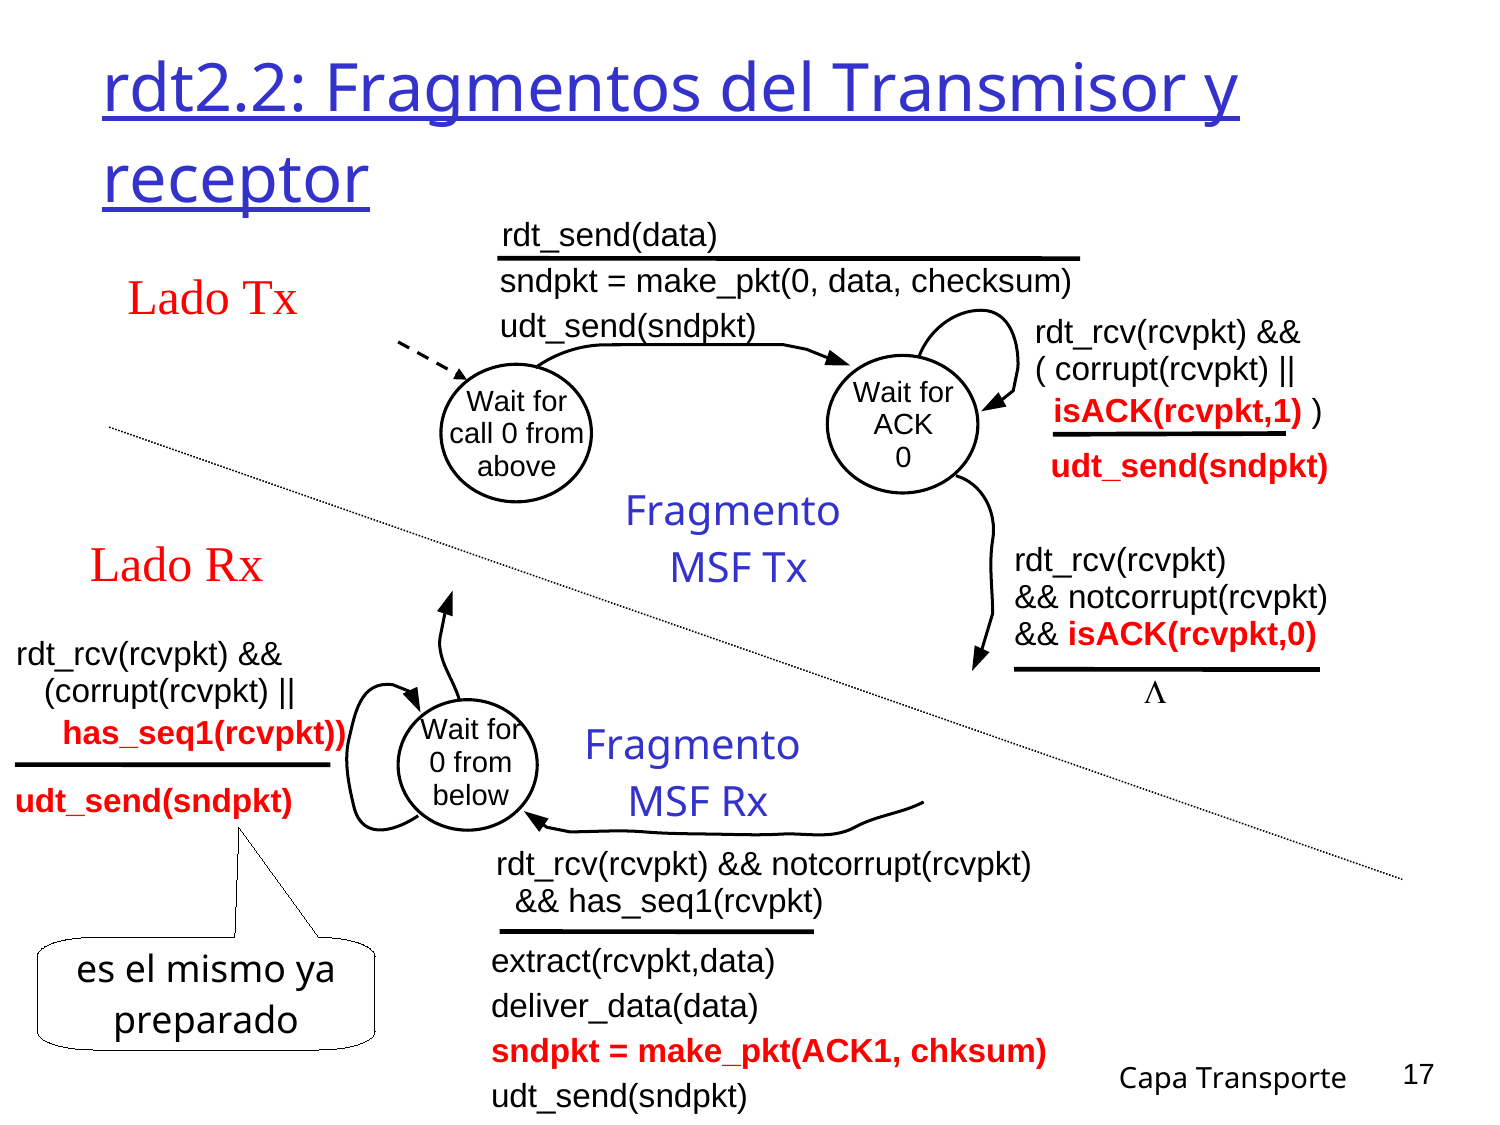

# rdt2.2: Fragmentos del Transmisor y receptor
rdt_send(data)‏
sndpkt = make_pkt(0, data, checksum)‏
udt_send(sndpkt)‏
Lado Tx
rdt_rcv(rcvpkt) &&
( corrupt(rcvpkt) ||
 isACK(rcvpkt,1) )‏
Wait for ACK
0
Wait for call 0 from above
udt_send(sndpkt)‏
Fragmento
MSF Tx
Lado Rx
rdt_rcv(rcvpkt)
&& notcorrupt(rcvpkt)
&& isACK(rcvpkt,0)
rdt_rcv(rcvpkt) &&
 (corrupt(rcvpkt) ||
 has_seq1(rcvpkt))‏

Wait for
0 from below
Fragmento
MSF Rx
udt_send(sndpkt)‏
rdt_rcv(rcvpkt) && notcorrupt(rcvpkt)
 && has_seq1(rcvpkt)
extract(rcvpkt,data)‏
deliver_data(data)‏
sndpkt = make_pkt(ACK1, chksum)‏
udt_send(sndpkt)‏
es el mismo ya preparado
17